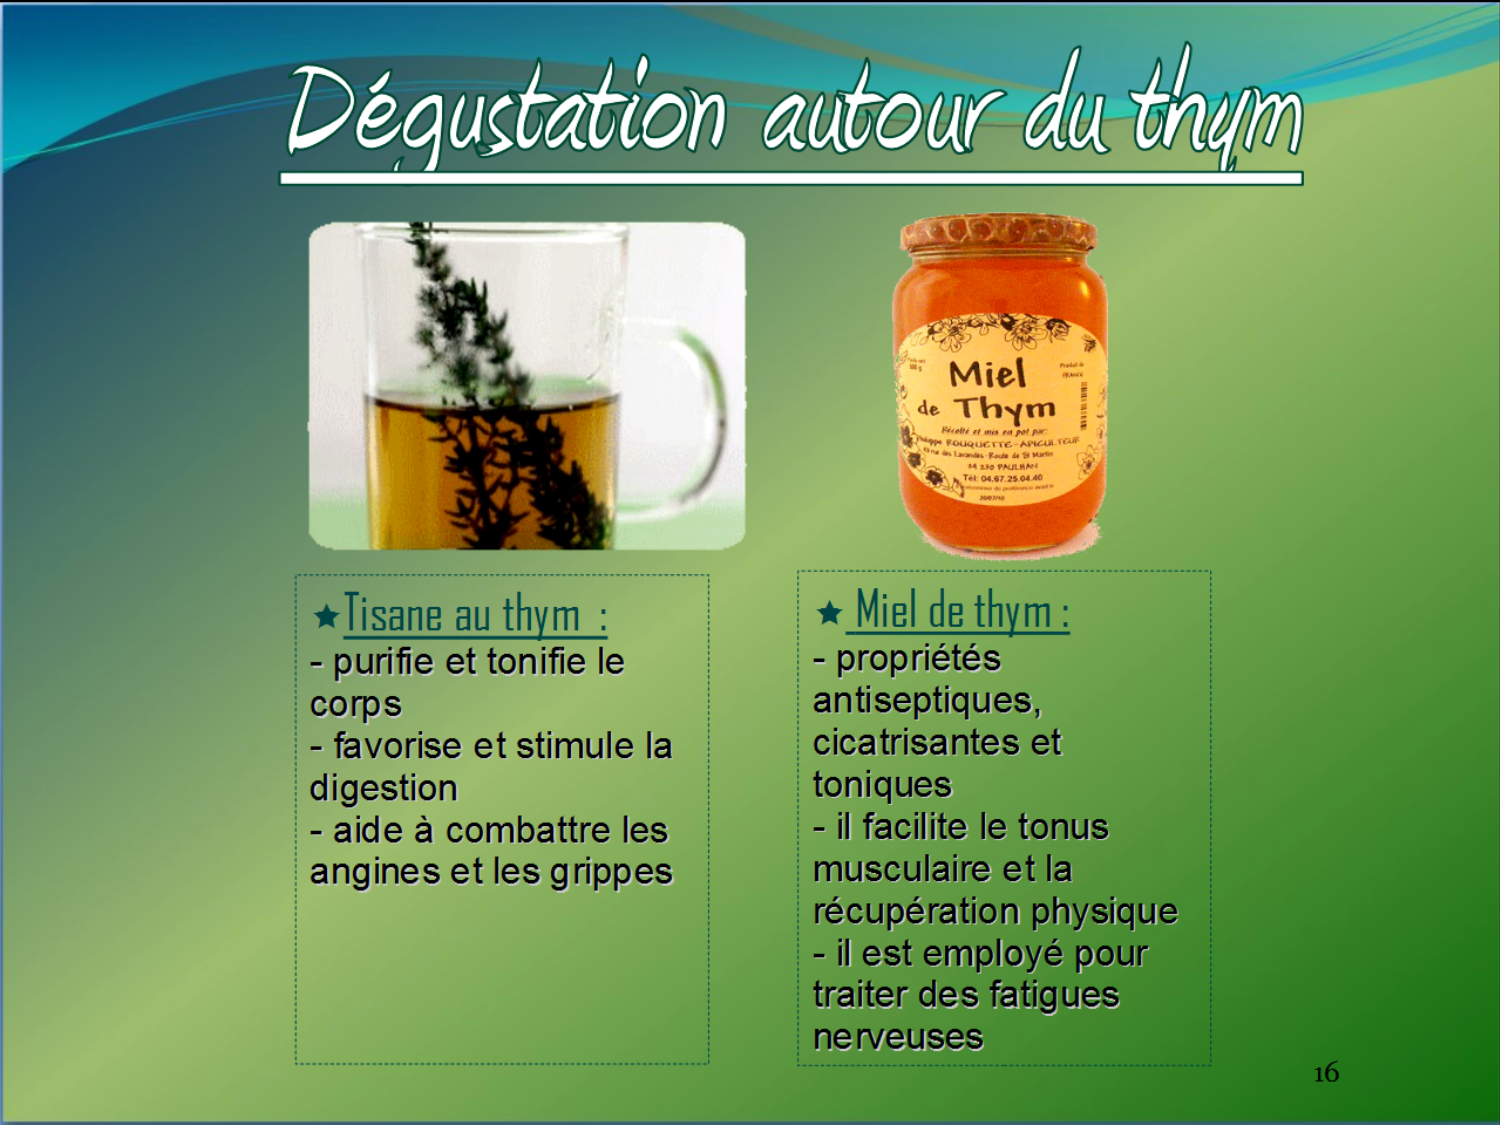

# Dégustation autour du thym
 Miel de thym :
- propriétés antiseptiques, cicatrisantes et toniques
- il facilite le tonus musculaire et la récupération physique
- il est employé pour traiter des fatigues nerveuses
Tisane au thym :
- purifie et tonifie le corps
- favorise et stimule la digestion
- aide à combattre les angines et les grippes
16